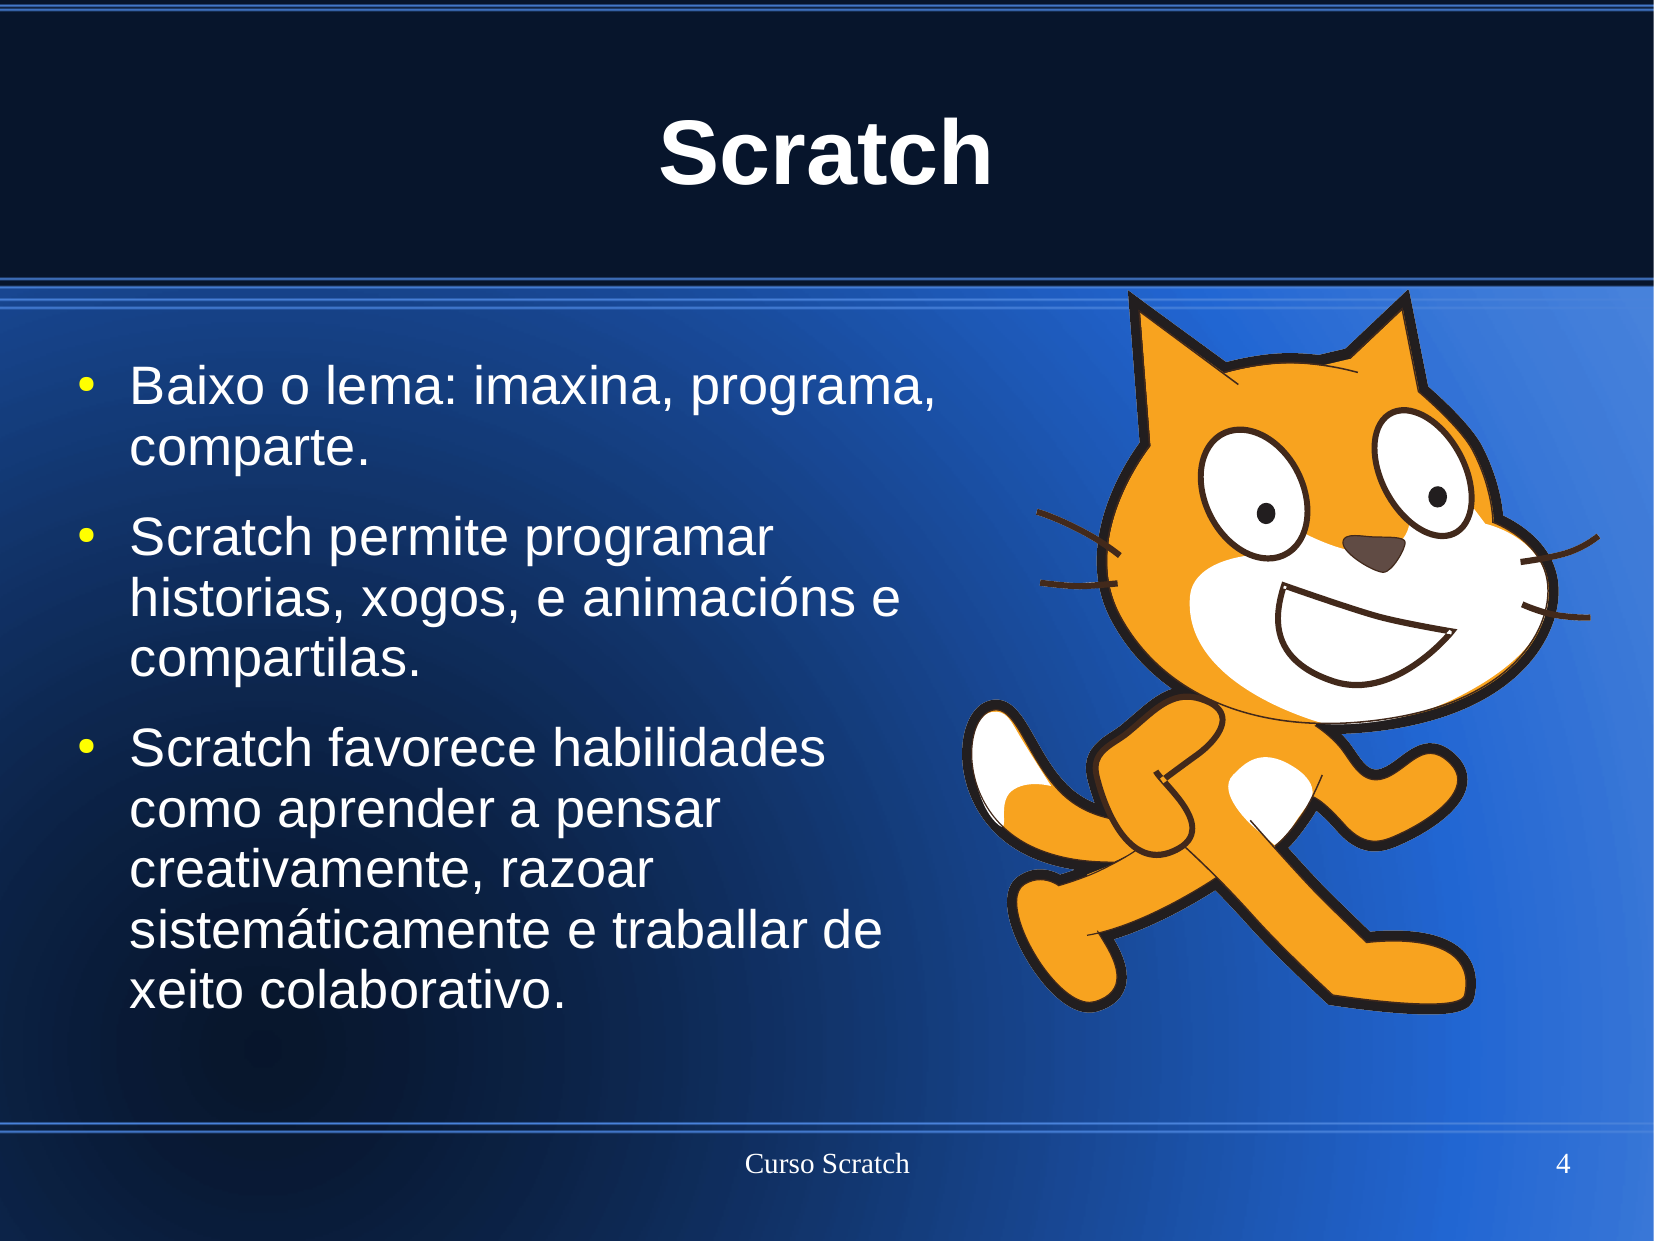

# Scratch
Baixo o lema: imaxina, programa, comparte.
Scratch permite programar historias, xogos, e animacións e compartilas.
Scratch favorece habilidades como aprender a pensar creativamente, razoar sistemáticamente e traballar de xeito colaborativo.
Curso Scratch
4